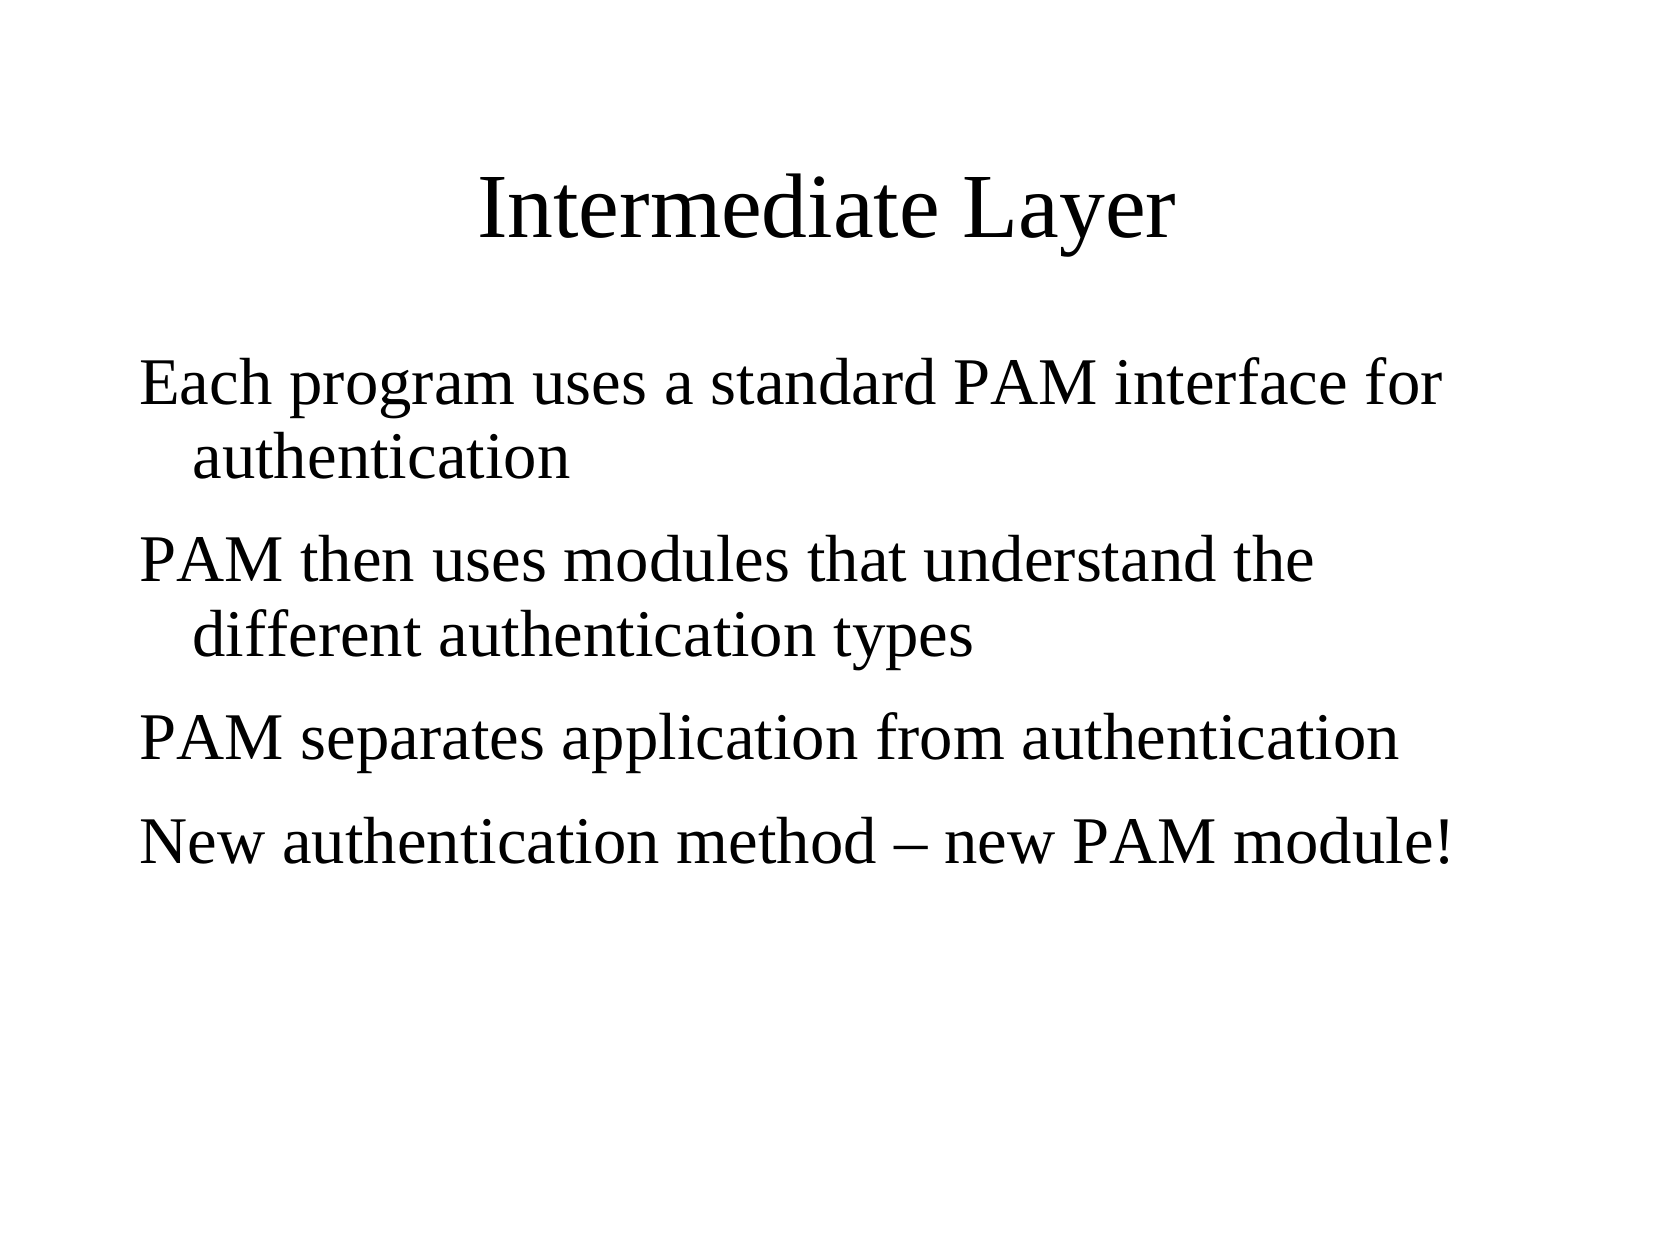

# Intermediate Layer
Each program uses a standard PAM interface for authentication
PAM then uses modules that understand the different authentication types
PAM separates application from authentication
New authentication method – new PAM module!